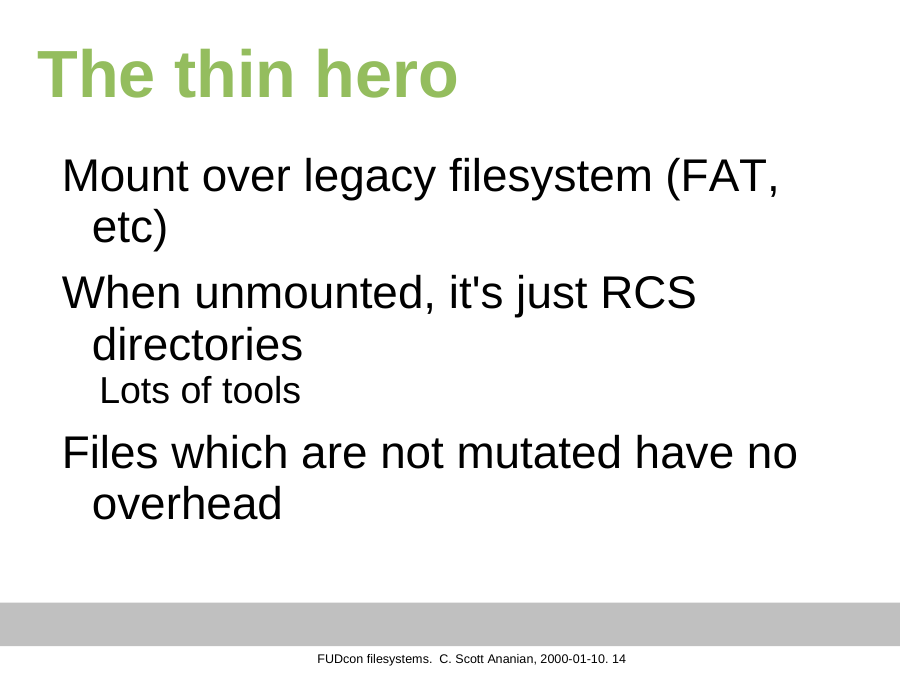

# The thin hero
Mount over legacy filesystem (FAT, etc)
When unmounted, it's just RCS directories
Lots of tools
Files which are not mutated have no overhead